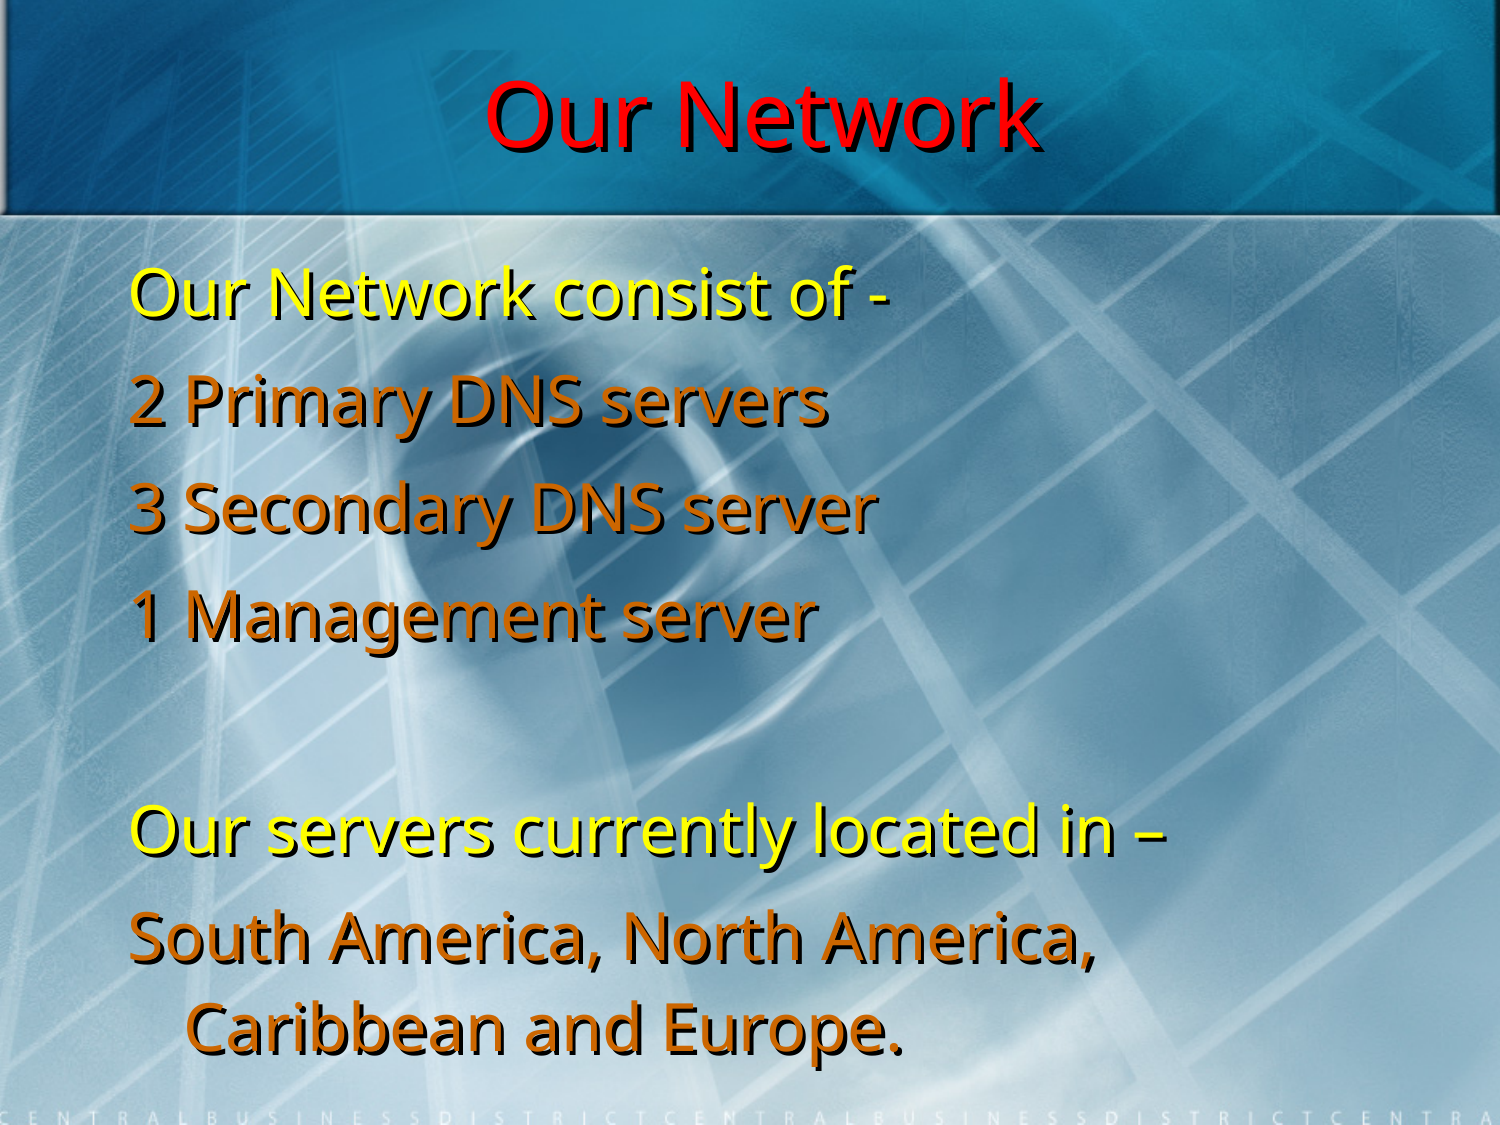

# Our Network
Our Network consist of -
2 Primary DNS servers
3 Secondary DNS server
1 Management server
Our servers currently located in –
South America, North America, Caribbean and Europe.